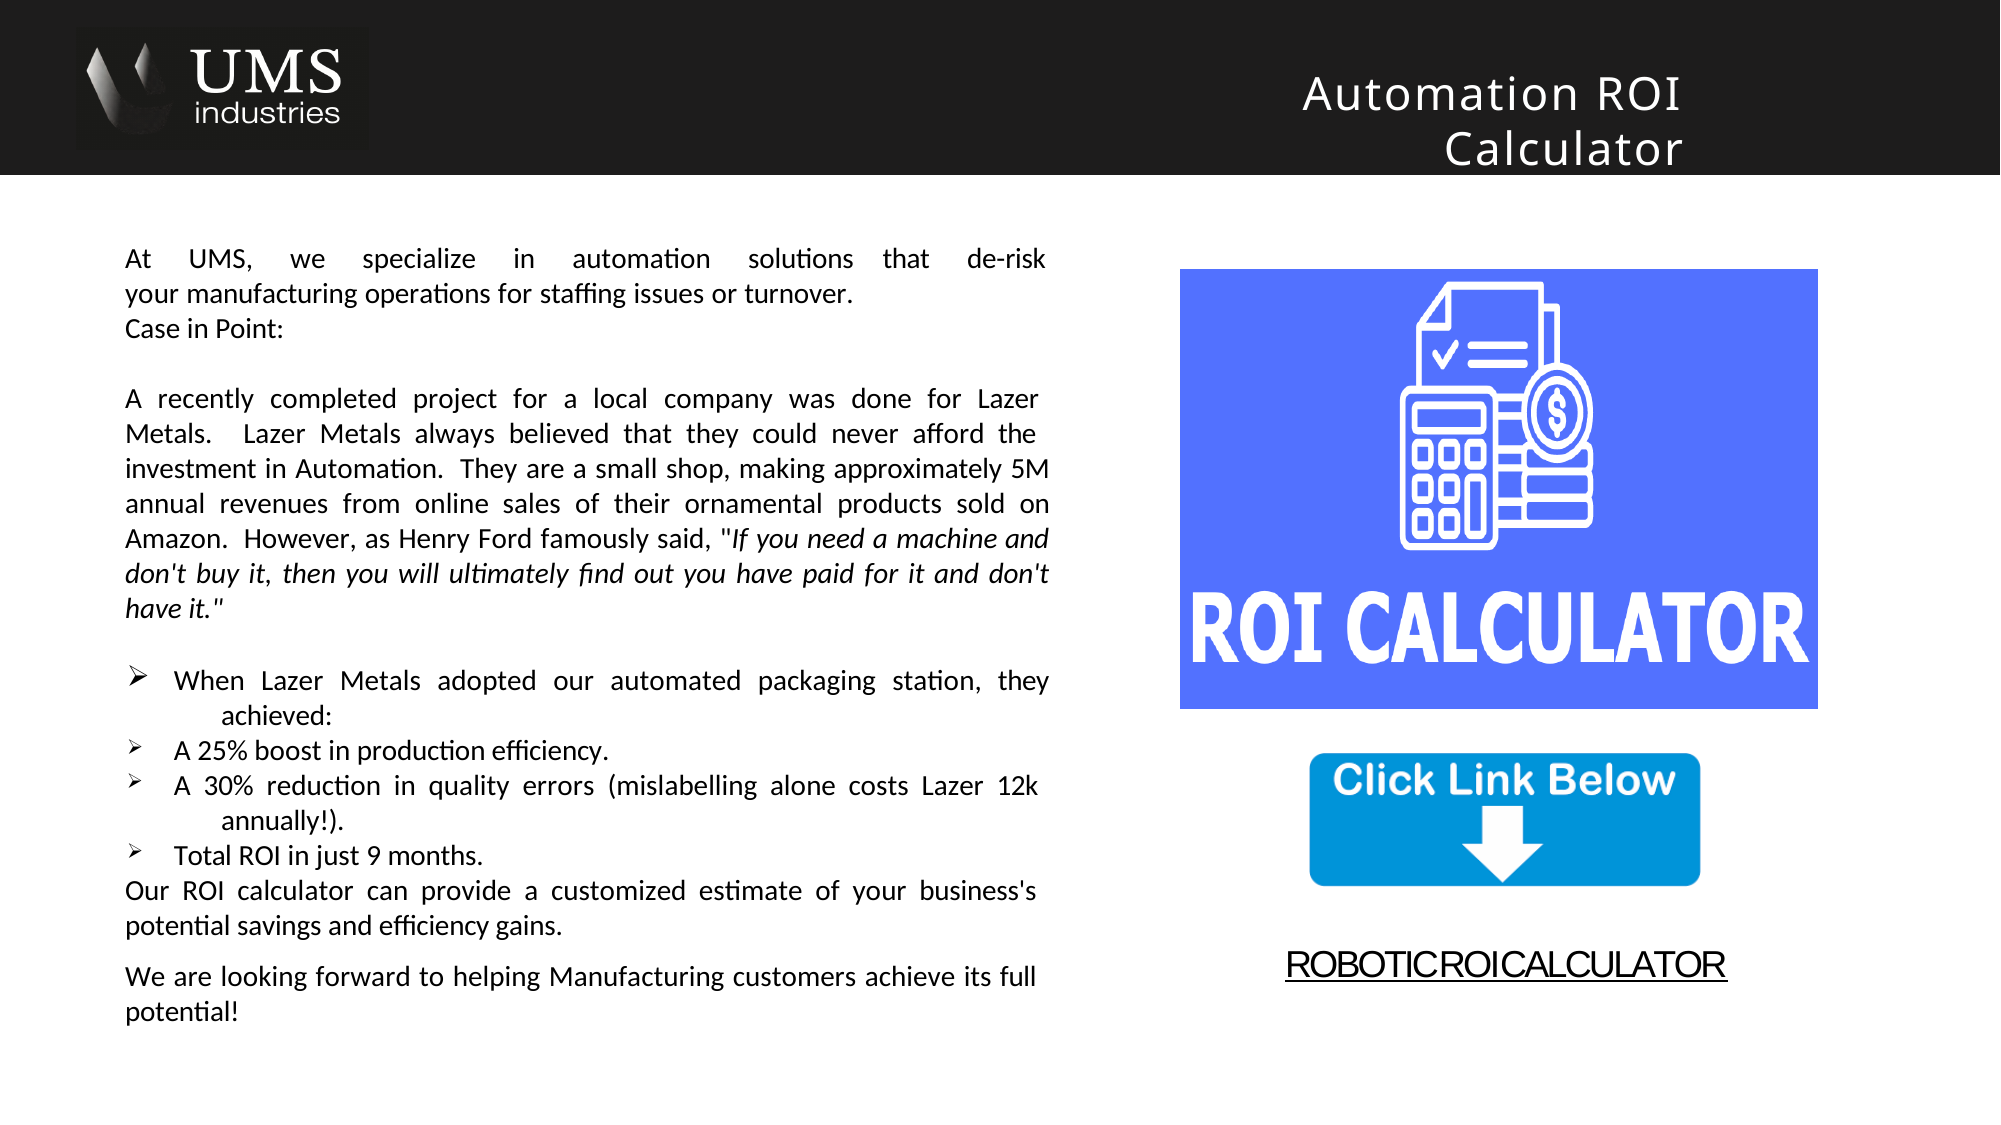

# AUTOMATION ROI CALCULATOR
Automation ROI Calculator
At UMS, we specialize in automation solutions your manufacturing operations for staffing issues or turnover. Case in Point:
that
de-risk
A recently completed project for a local company was done for Lazer
Metals.	Lazer Metals always believed that they could never afford the
investment in Automation. They are a small shop, making approximately 5M annual revenues from online sales of their ornamental products sold on Amazon. However, as Henry Ford famously said, "If you need a machine and don't buy it, then you will ultimately find out you have paid for it and don't have it."
When Lazer Metals adopted our automated packaging station, they achieved:
A 25% boost in production efficiency.
A 30% reduction in quality errors (mislabelling alone costs Lazer 12k annually!).
Total ROI in just 9 months.
Our ROI calculator can provide a customized estimate of your business's potential savings and efficiency gains.
ROBOTICROICALCULATOR
We are looking forward to helping Manufacturing customers achieve its full potential!